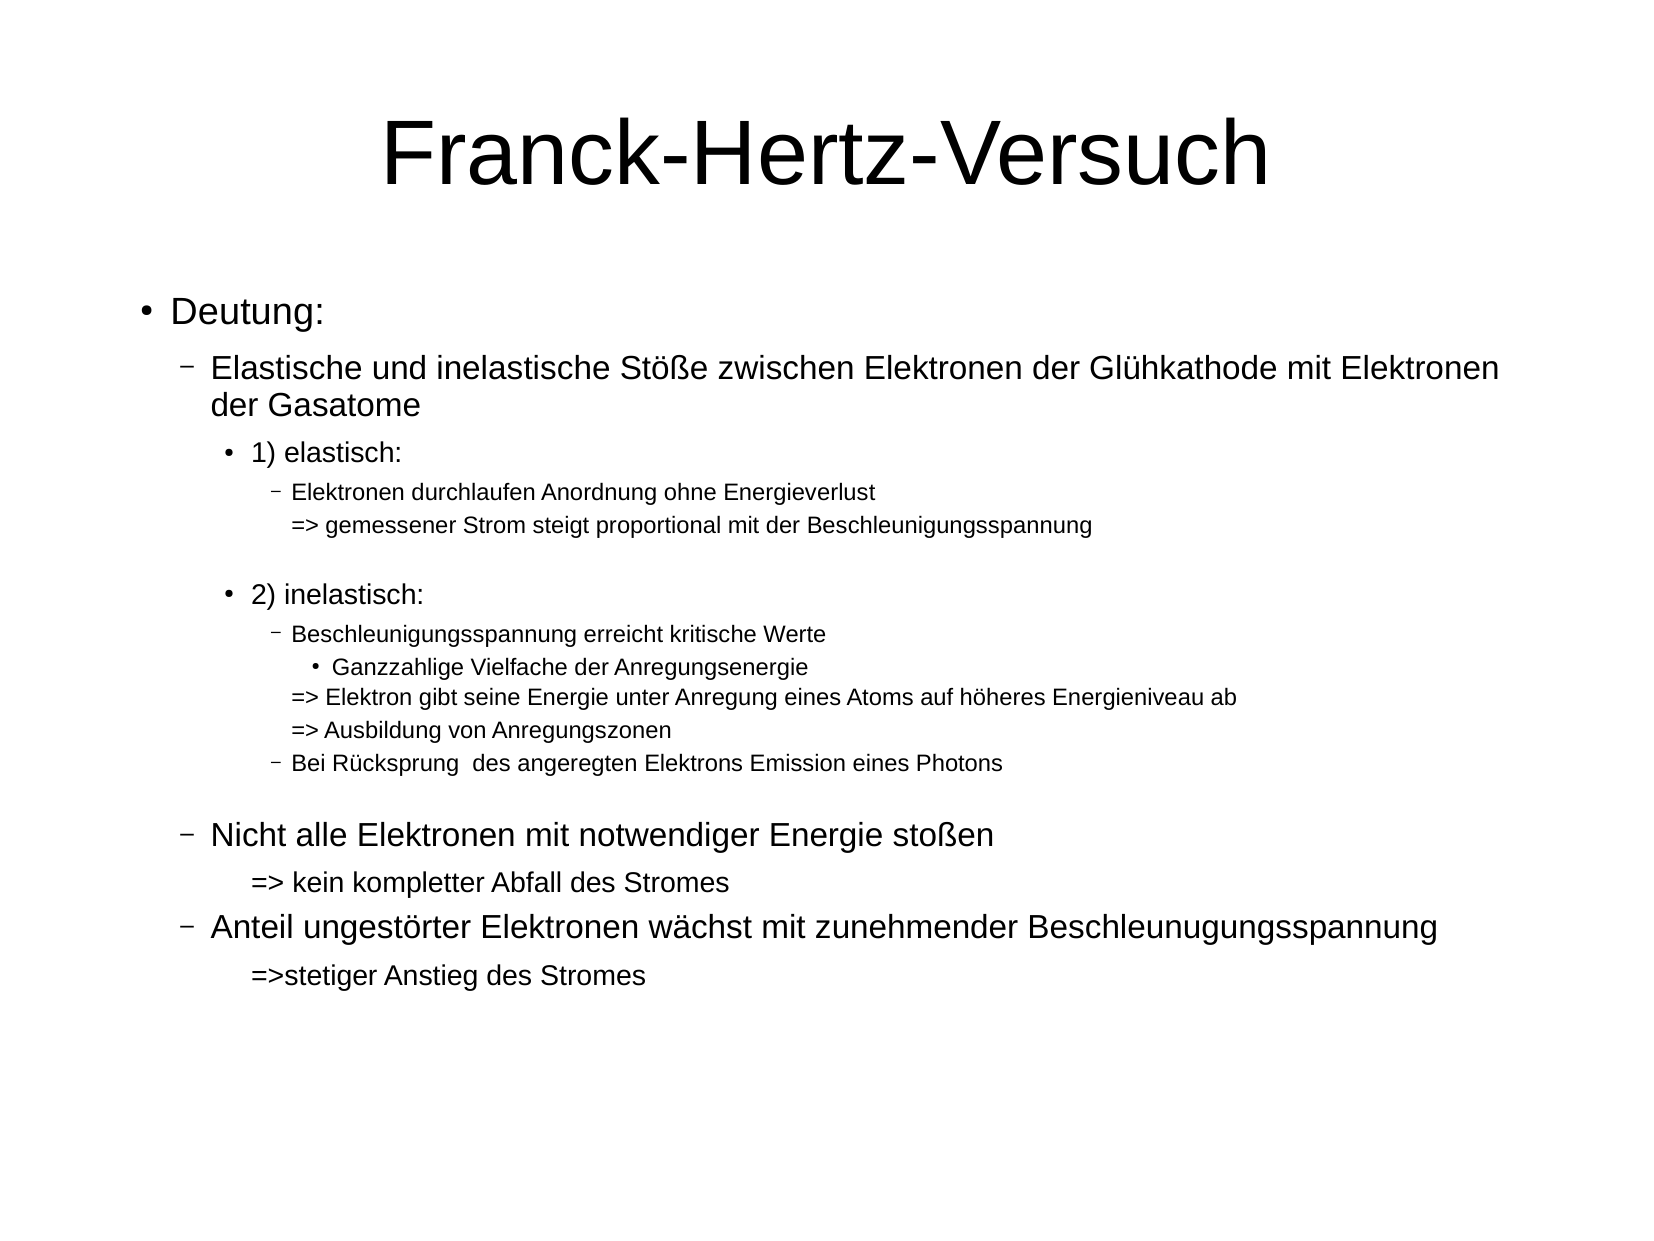

# Franck-Hertz-Versuch
Deutung:
Elastische und inelastische Stöße zwischen Elektronen der Glühkathode mit Elektronen der Gasatome
1) elastisch:
Elektronen durchlaufen Anordnung ohne Energieverlust
=> gemessener Strom steigt proportional mit der Beschleunigungsspannung
2) inelastisch:
Beschleunigungsspannung erreicht kritische Werte
Ganzzahlige Vielfache der Anregungsenergie
=> Elektron gibt seine Energie unter Anregung eines Atoms auf höheres Energieniveau ab
=> Ausbildung von Anregungszonen
Bei Rücksprung des angeregten Elektrons Emission eines Photons
Nicht alle Elektronen mit notwendiger Energie stoßen
=> kein kompletter Abfall des Stromes
Anteil ungestörter Elektronen wächst mit zunehmender Beschleunugungsspannung
=>stetiger Anstieg des Stromes